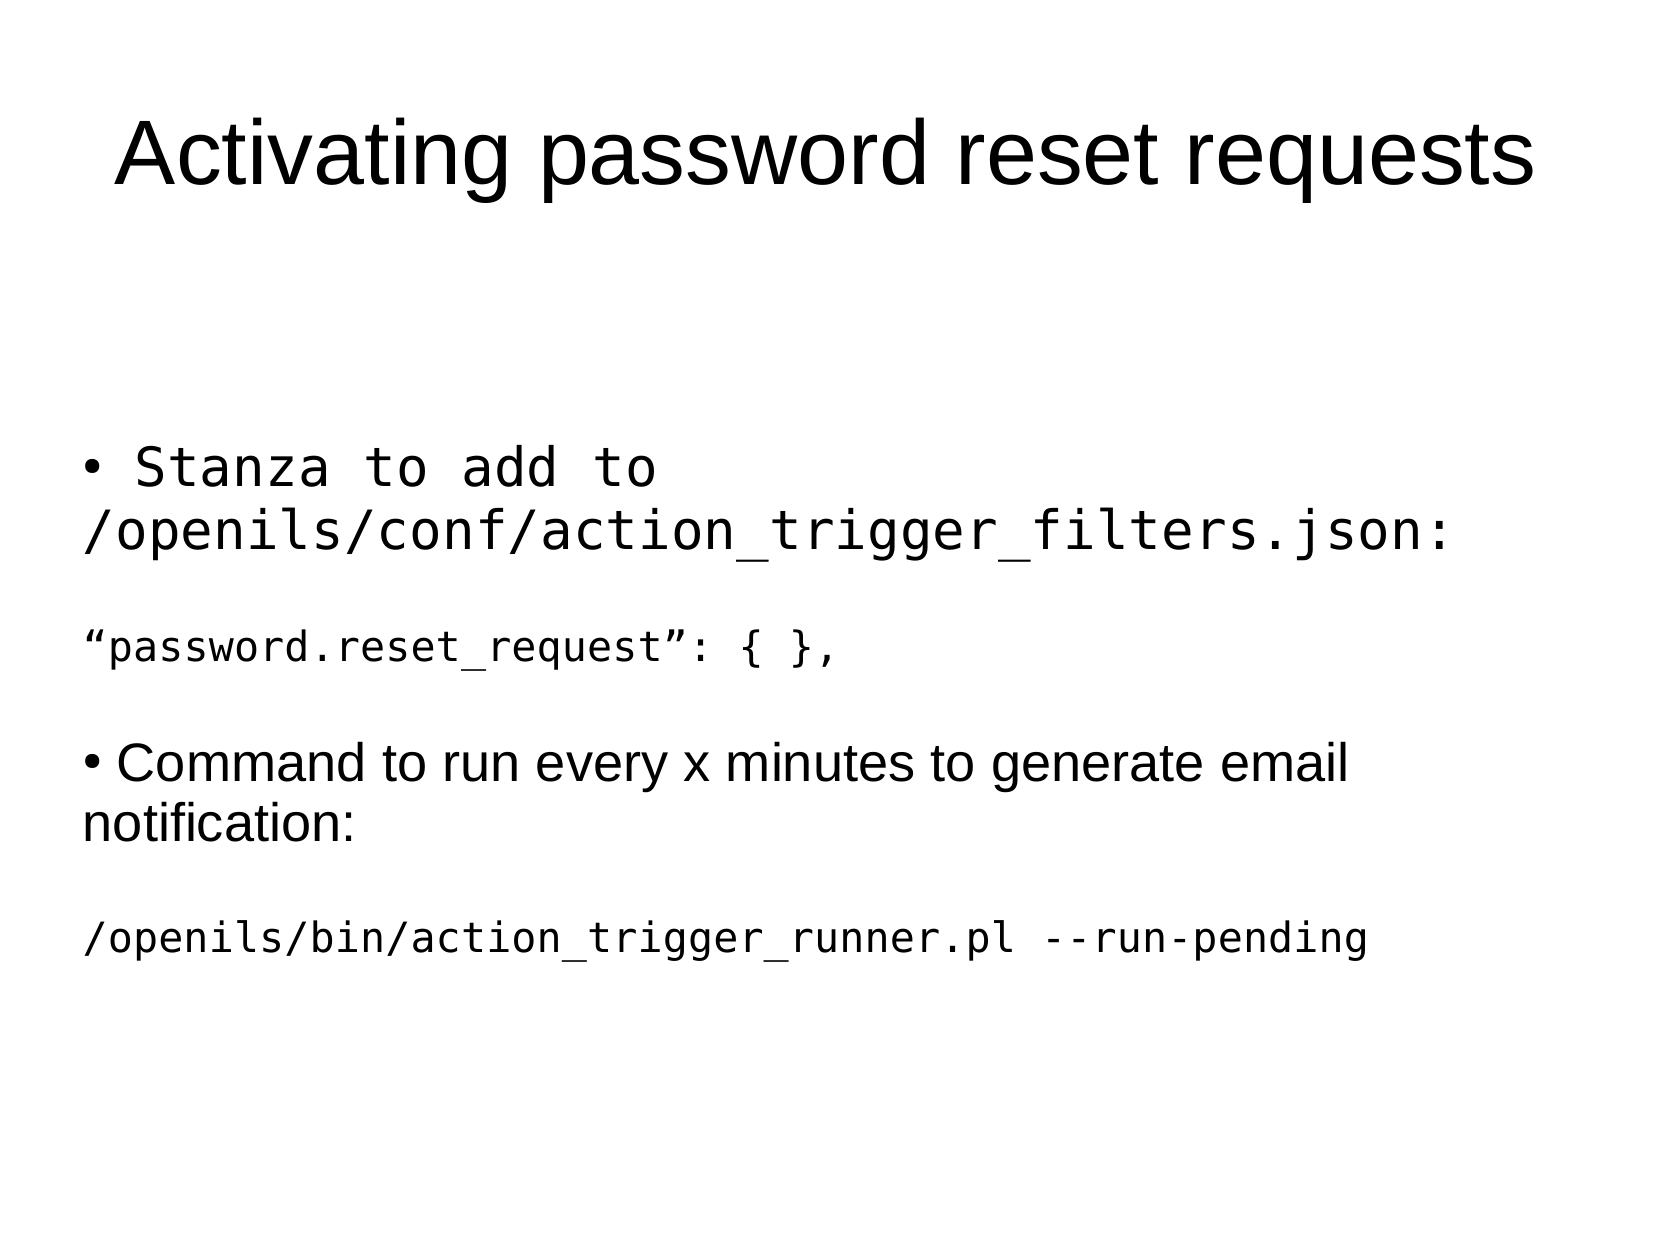

# Activating password reset requests
 Stanza to add to /openils/conf/action_trigger_filters.json:
“password.reset_request”: { },
 Command to run every x minutes to generate email notification:
/openils/bin/action_trigger_runner.pl --run-pending